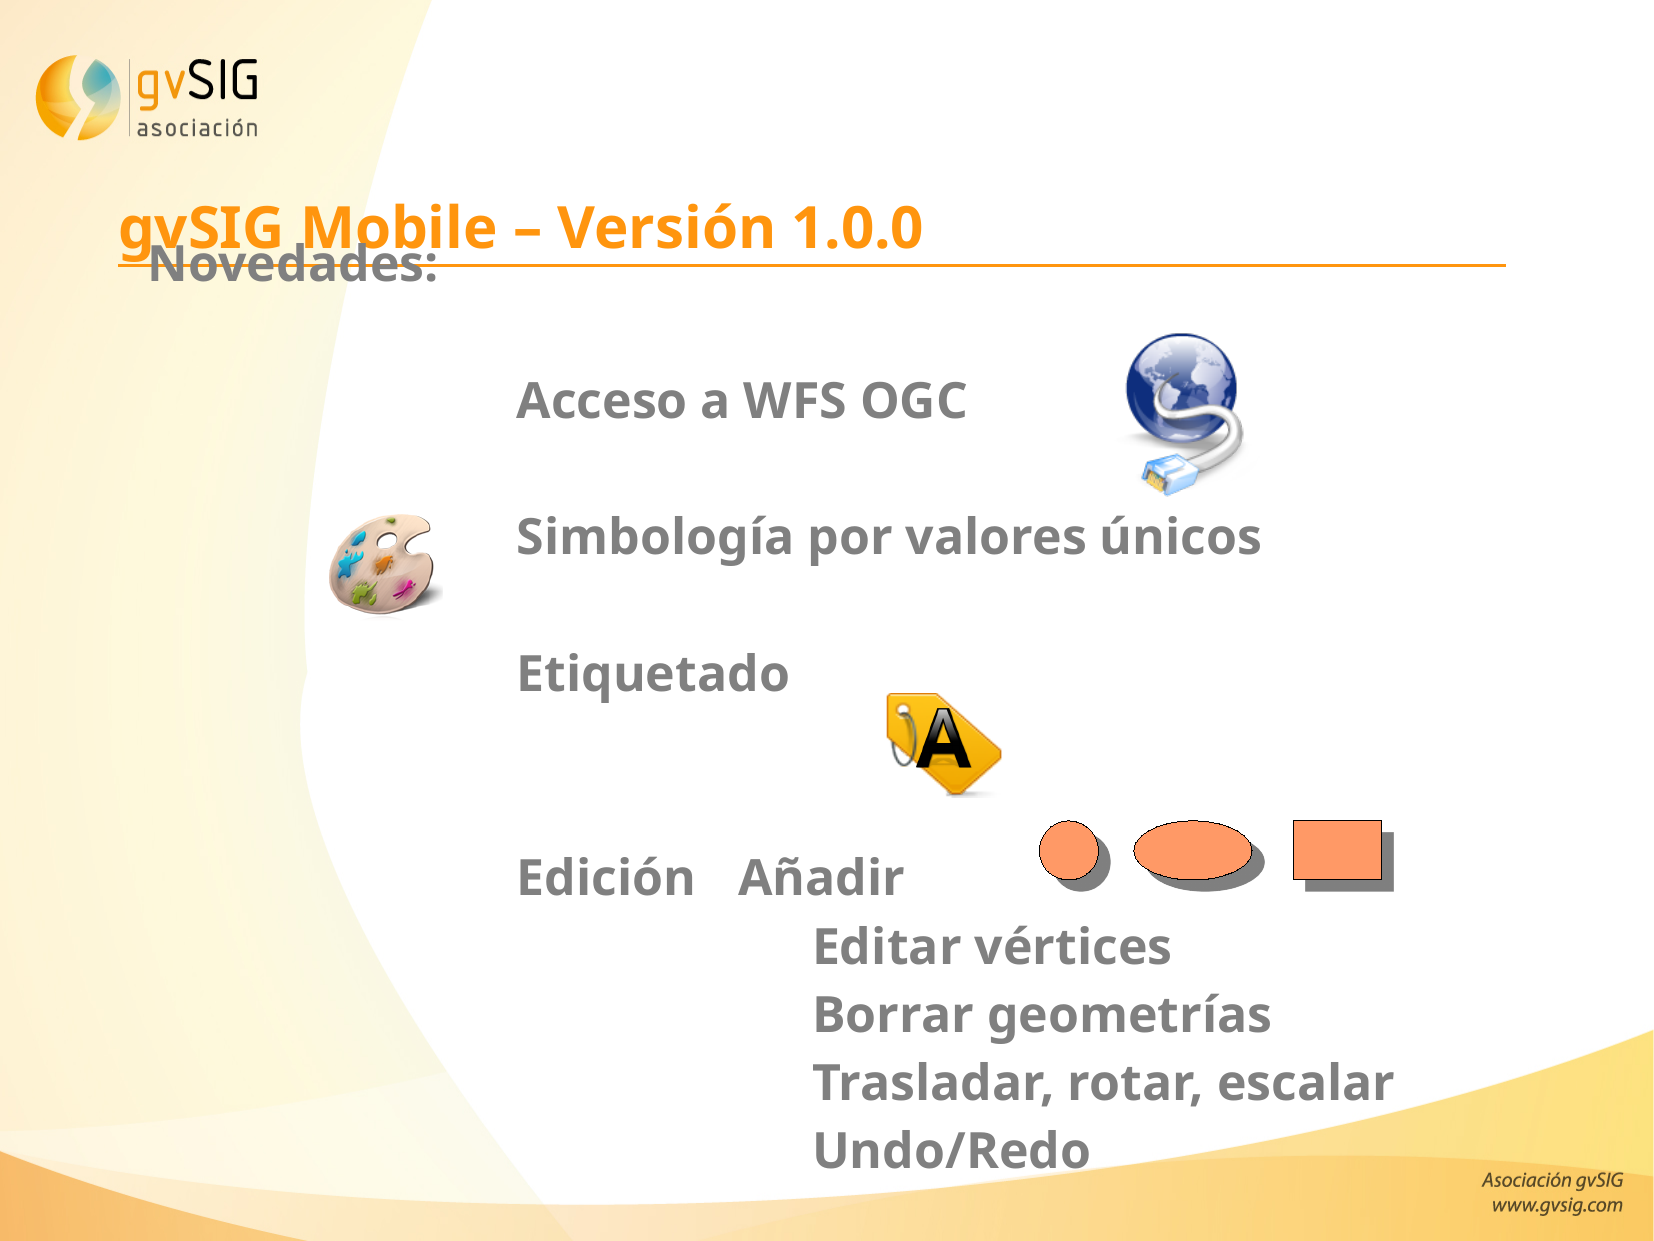

# gvSIG Mobile – Versión 1.0.0
Novedades:
					Acceso a WFS OGC
					Simbología por valores únicos
					Etiquetado
					Edición 	Añadir
									Editar vértices
									Borrar geometrías
									Trasladar, rotar, escalar
									Undo/Redo